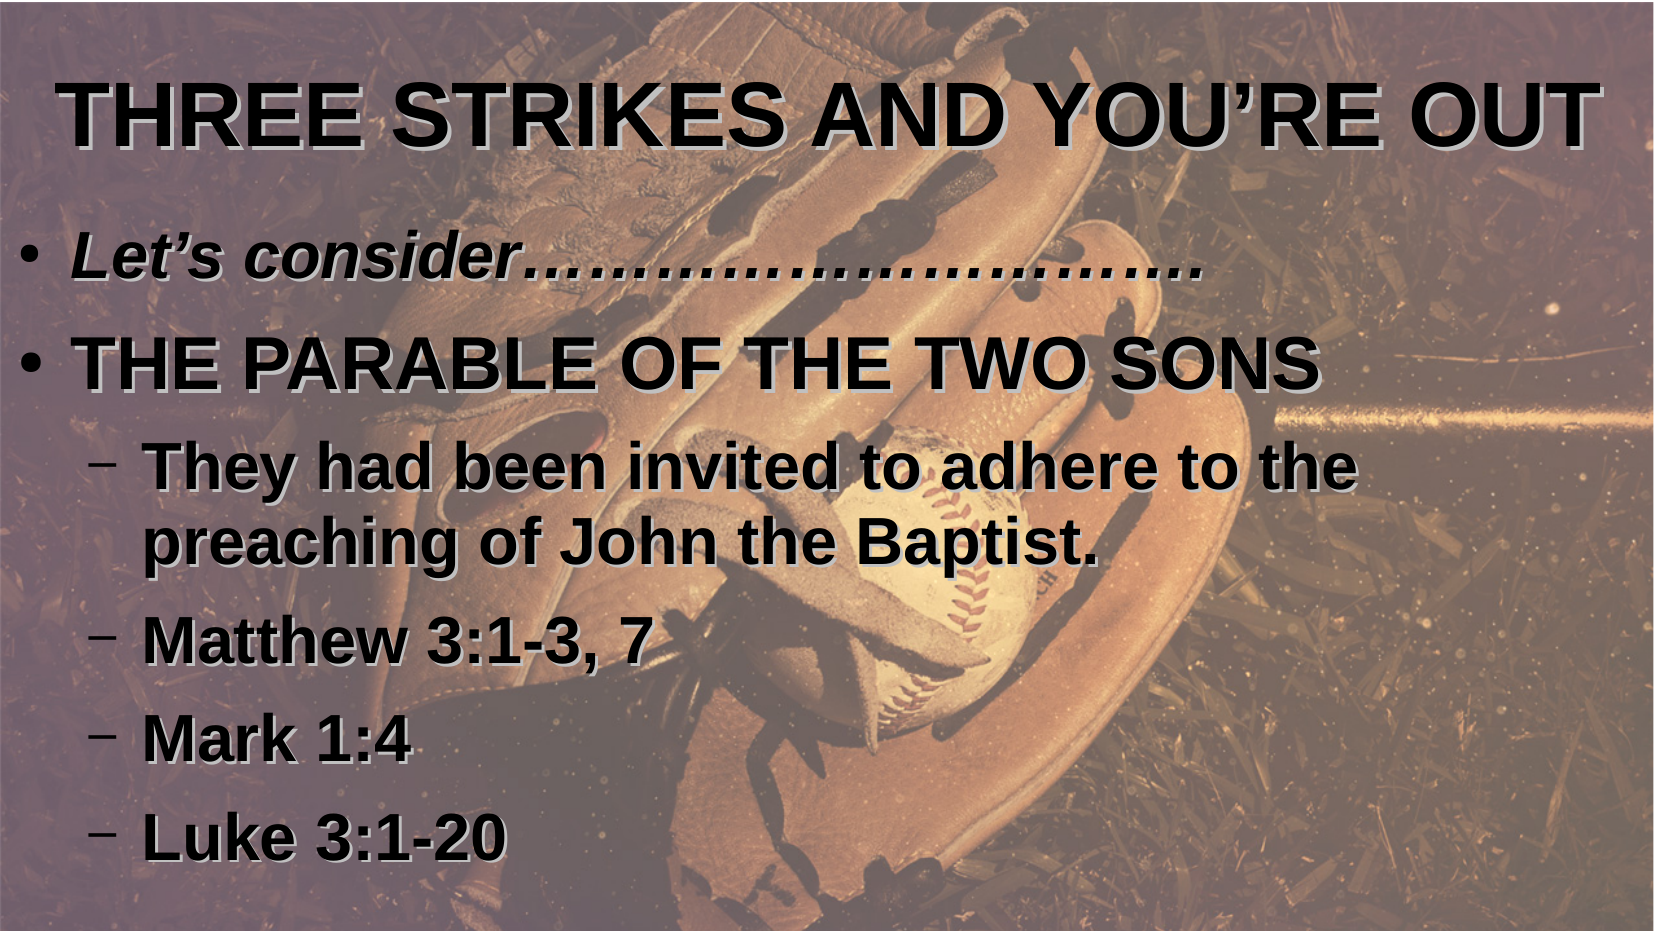

# THREE STRIKES AND YOU’RE OUT
Let’s consider………………………….
THE PARABLE OF THE TWO SONS
They had been invited to adhere to the preaching of John the Baptist.
Matthew 3:1-3, 7
Mark 1:4
Luke 3:1-20